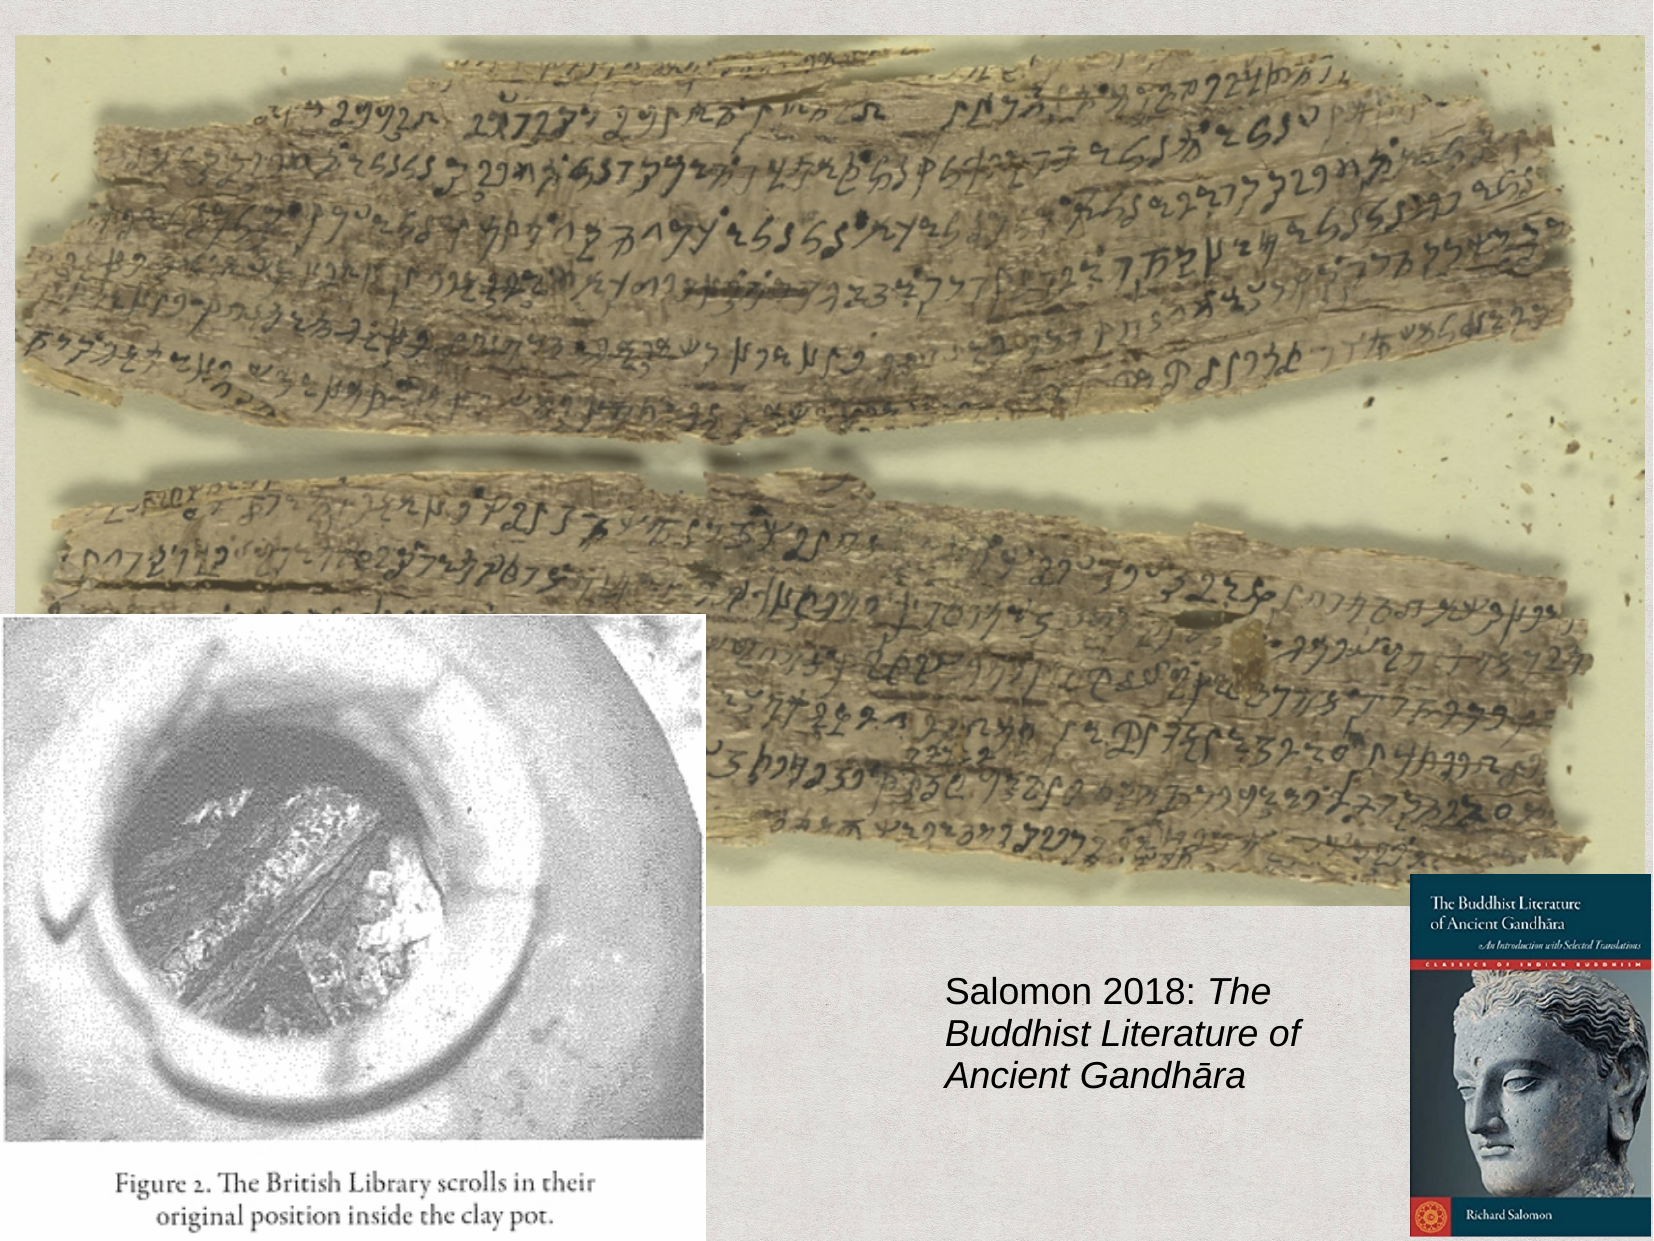

Salomon 2018: The Buddhist Literature of Ancient Gandhāra